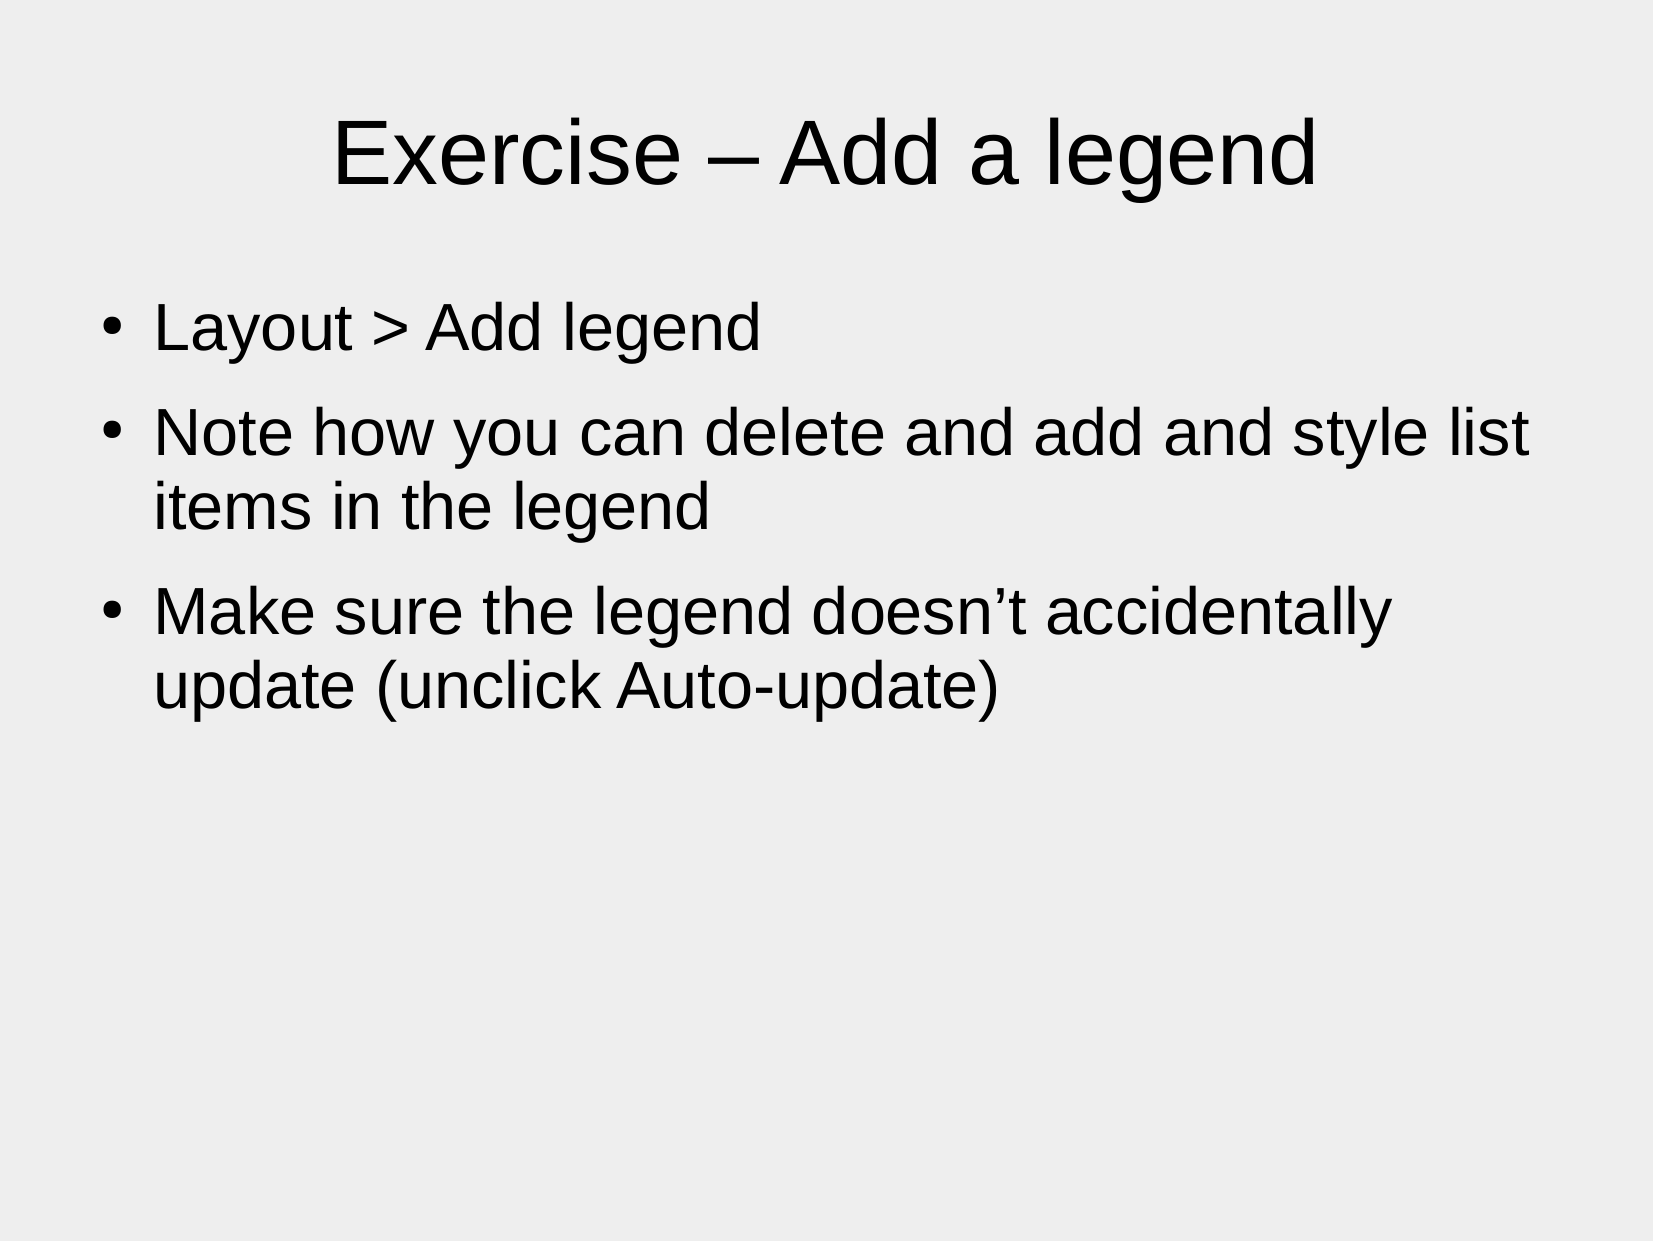

# Exercise – Add a legend
Layout > Add legend
Note how you can delete and add and style list items in the legend
Make sure the legend doesn’t accidentally update (unclick Auto-update)